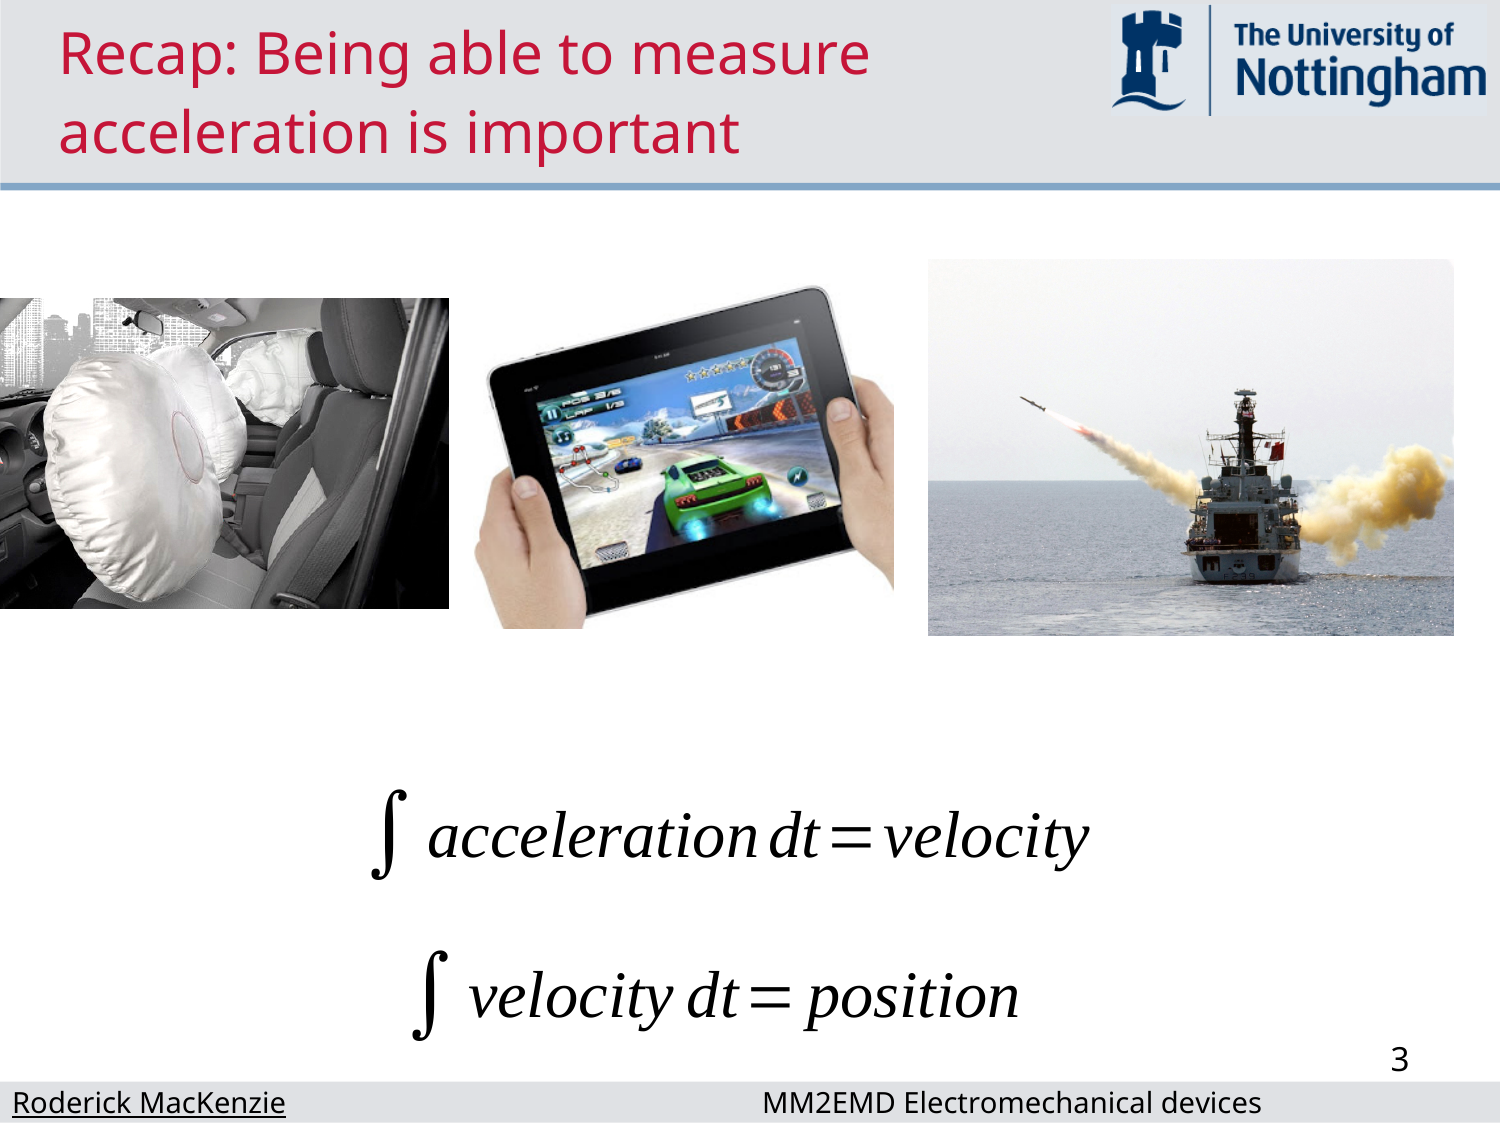

# Recap: Being able to measure acceleration is important